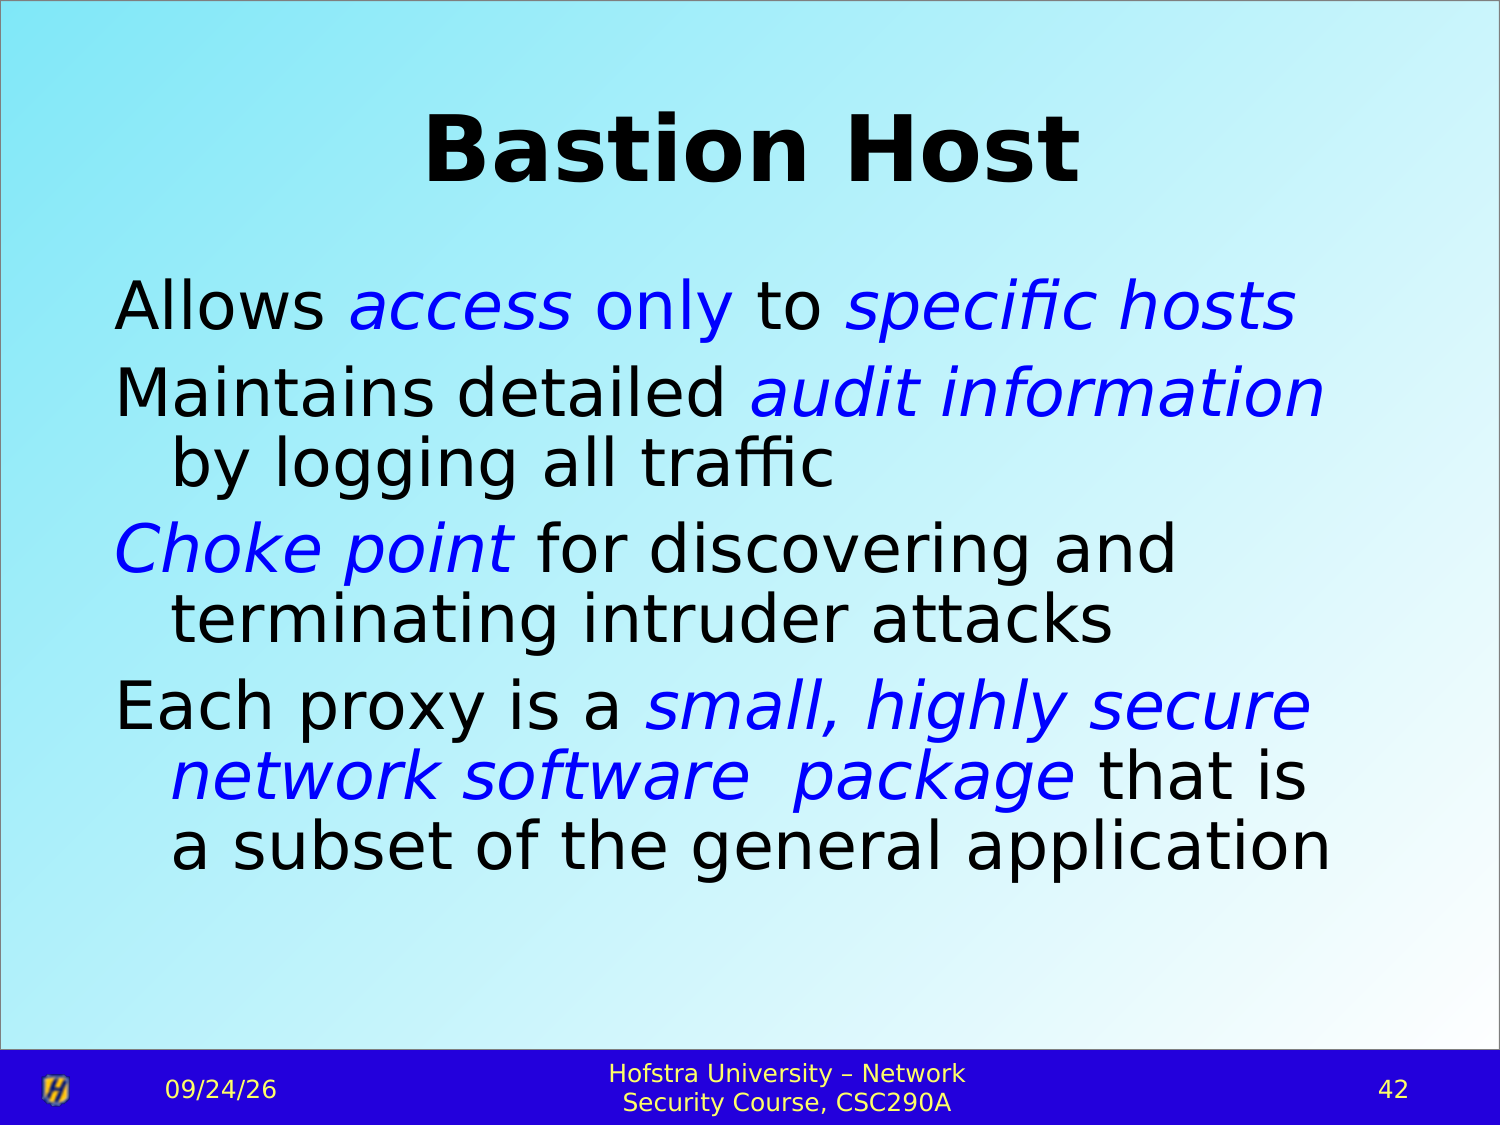

# Bastion Host
Allows access only to specific hosts
Maintains detailed audit information by logging all traffic
Choke point for discovering and terminating intruder attacks
Each proxy is a small, highly secure network software package that is a subset of the general application
42